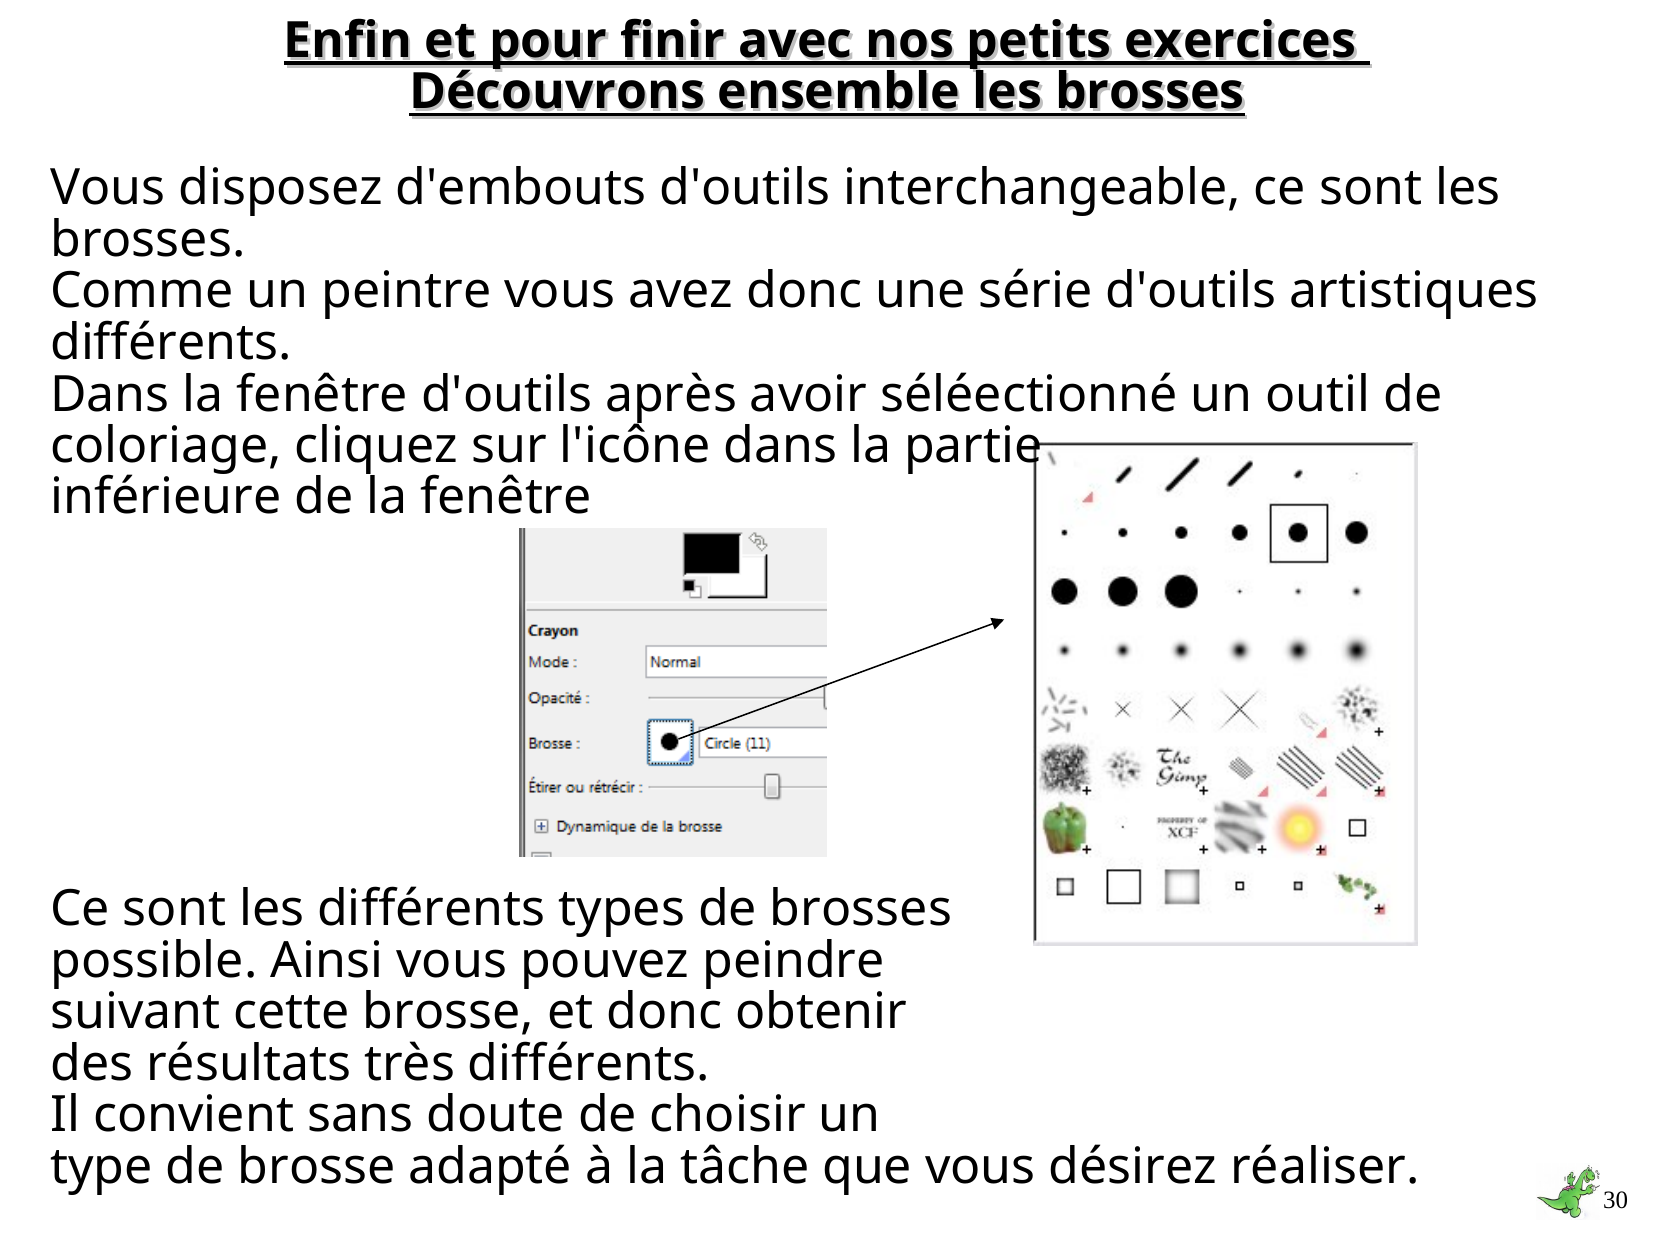

Enfin et pour finir avec nos petits exercices
Découvrons ensemble les brosses
Vous disposez d'embouts d'outils interchangeable, ce sont les
brosses.
Comme un peintre vous avez donc une série d'outils artistiques
différents.
Dans la fenêtre d'outils après avoir séléectionné un outil de
coloriage, cliquez sur l'icône dans la partie
inférieure de la fenêtre
Ce sont les différents types de brosses
possible. Ainsi vous pouvez peindre
suivant cette brosse, et donc obtenir
des résultats très différents.
Il convient sans doute de choisir un
type de brosse adapté à la tâche que vous désirez réaliser.
30